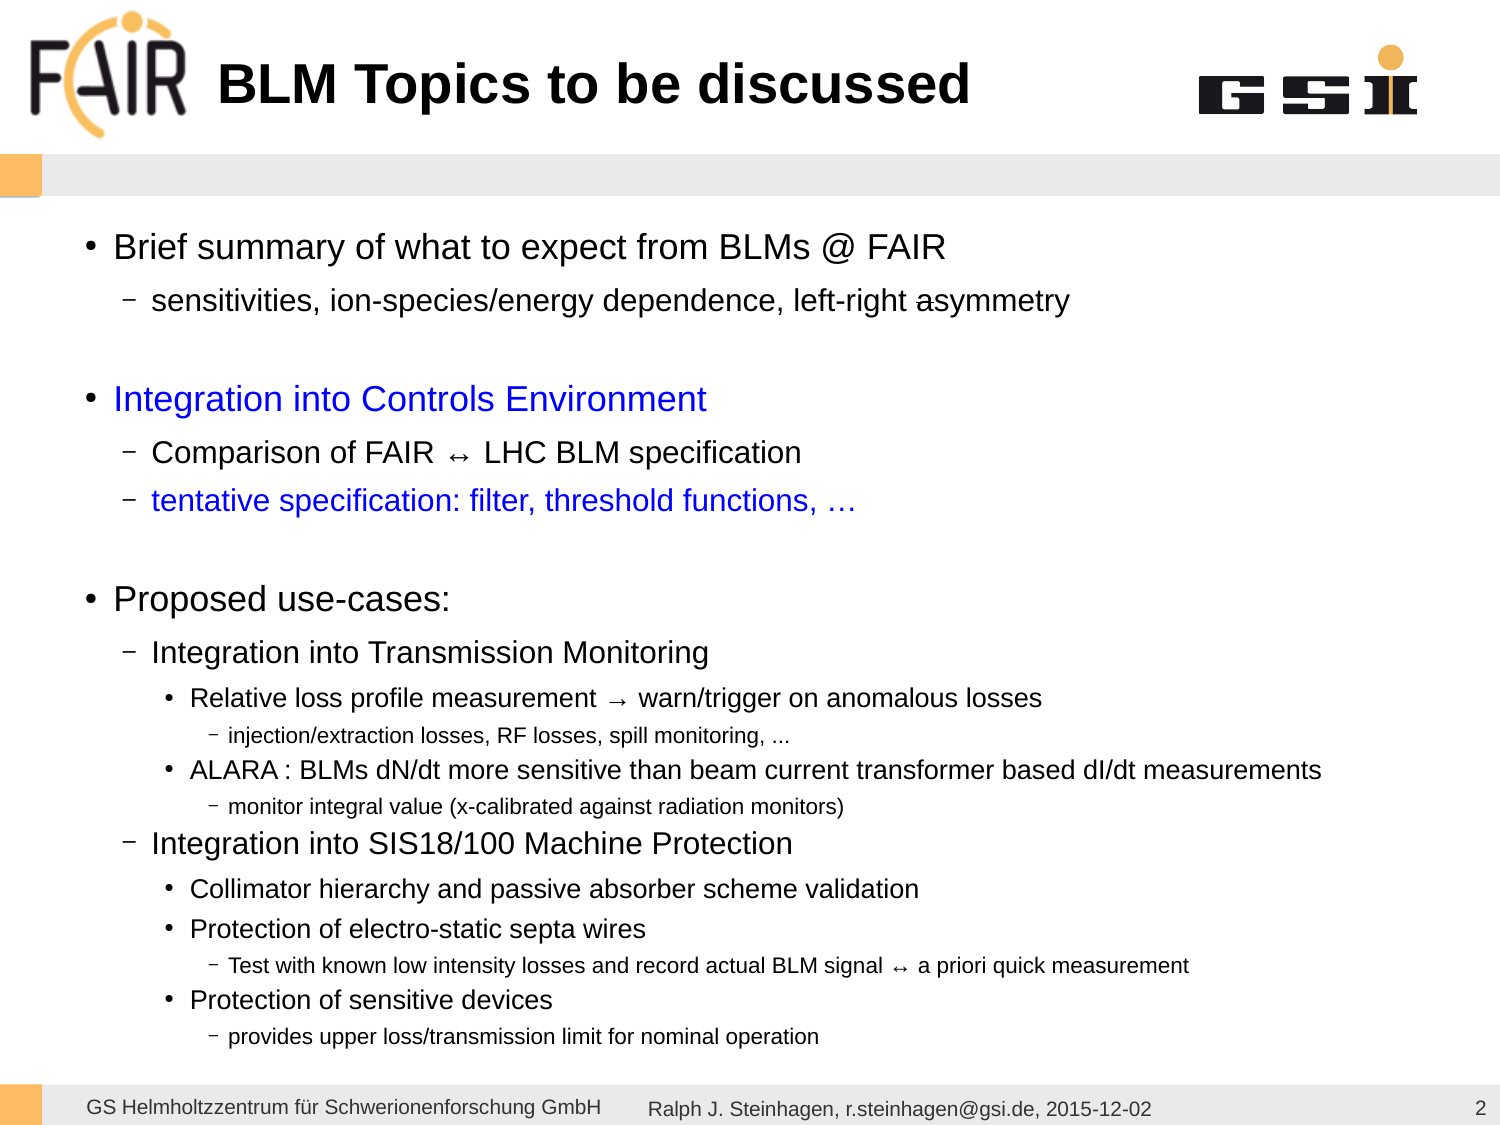

# BLM Topics to be discussed
Brief summary of what to expect from BLMs @ FAIR
sensitivities, ion-species/energy dependence, left-right asymmetry
Integration into Controls Environment
Comparison of FAIR ↔ LHC BLM specification
tentative specification: filter, threshold functions, …
Proposed use-cases:
Integration into Transmission Monitoring
Relative loss profile measurement → warn/trigger on anomalous losses
injection/extraction losses, RF losses, spill monitoring, ...
ALARA : BLMs dN/dt more sensitive than beam current transformer based dI/dt measurements
monitor integral value (x-calibrated against radiation monitors)
Integration into SIS18/100 Machine Protection
Collimator hierarchy and passive absorber scheme validation
Protection of electro-static septa wires
Test with known low intensity losses and record actual BLM signal ↔ a priori quick measurement
Protection of sensitive devices
provides upper loss/transmission limit for nominal operation